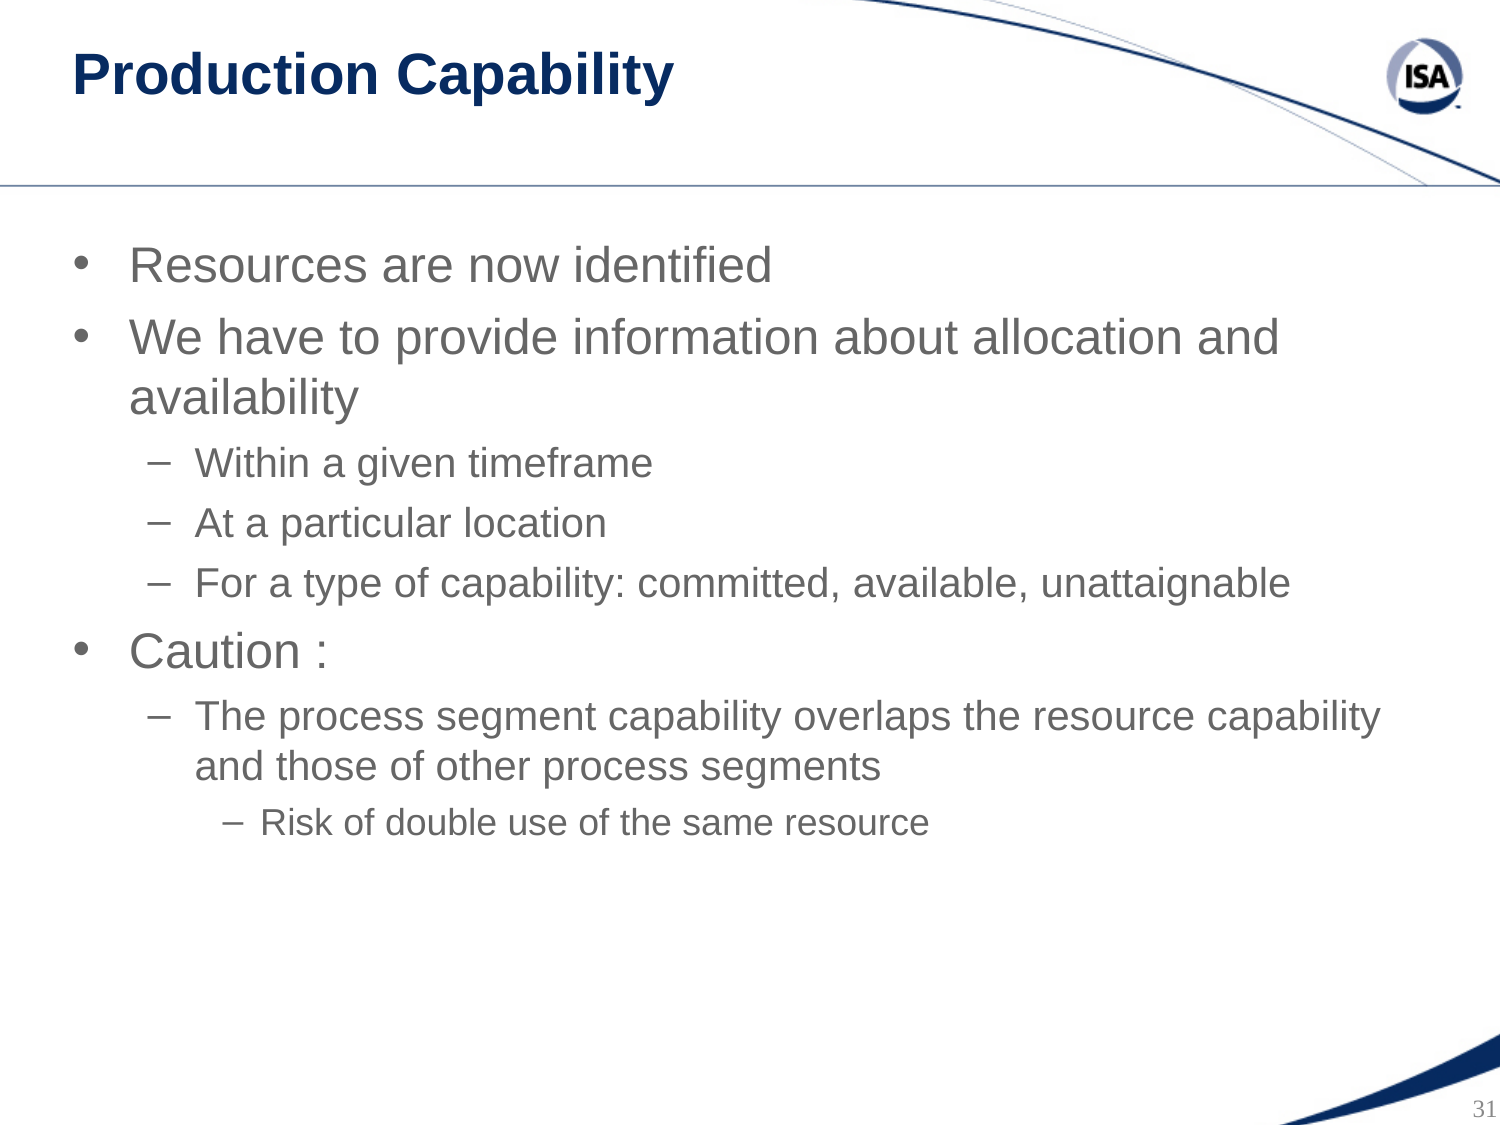

Production Capability
# Resources are now identified
We have to provide information about allocation and availability
Within a given timeframe
At a particular location
For a type of capability: committed, available, unattaignable
Caution :
The process segment capability overlaps the resource capability and those of other process segments
Risk of double use of the same resource